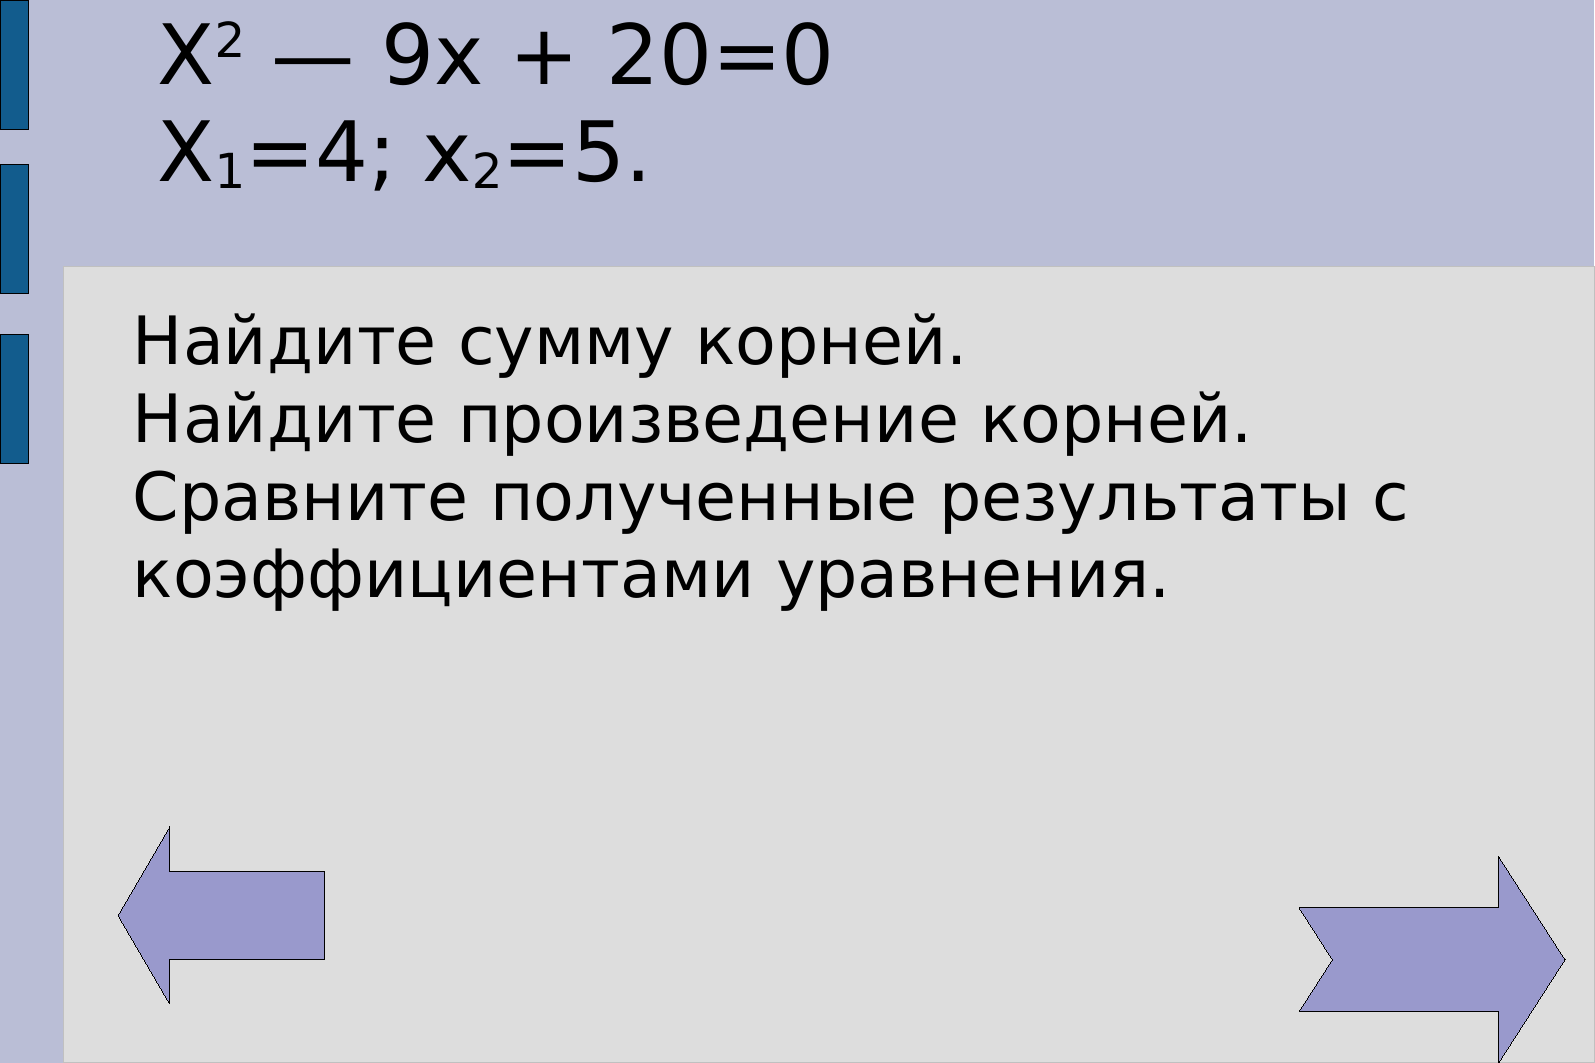

X2 — 9x + 20=0
X1=4; x2=5.
Найдите сумму корней.
Найдите произведение корней.
Сравните полученные результаты с коэффициентами уравнения.